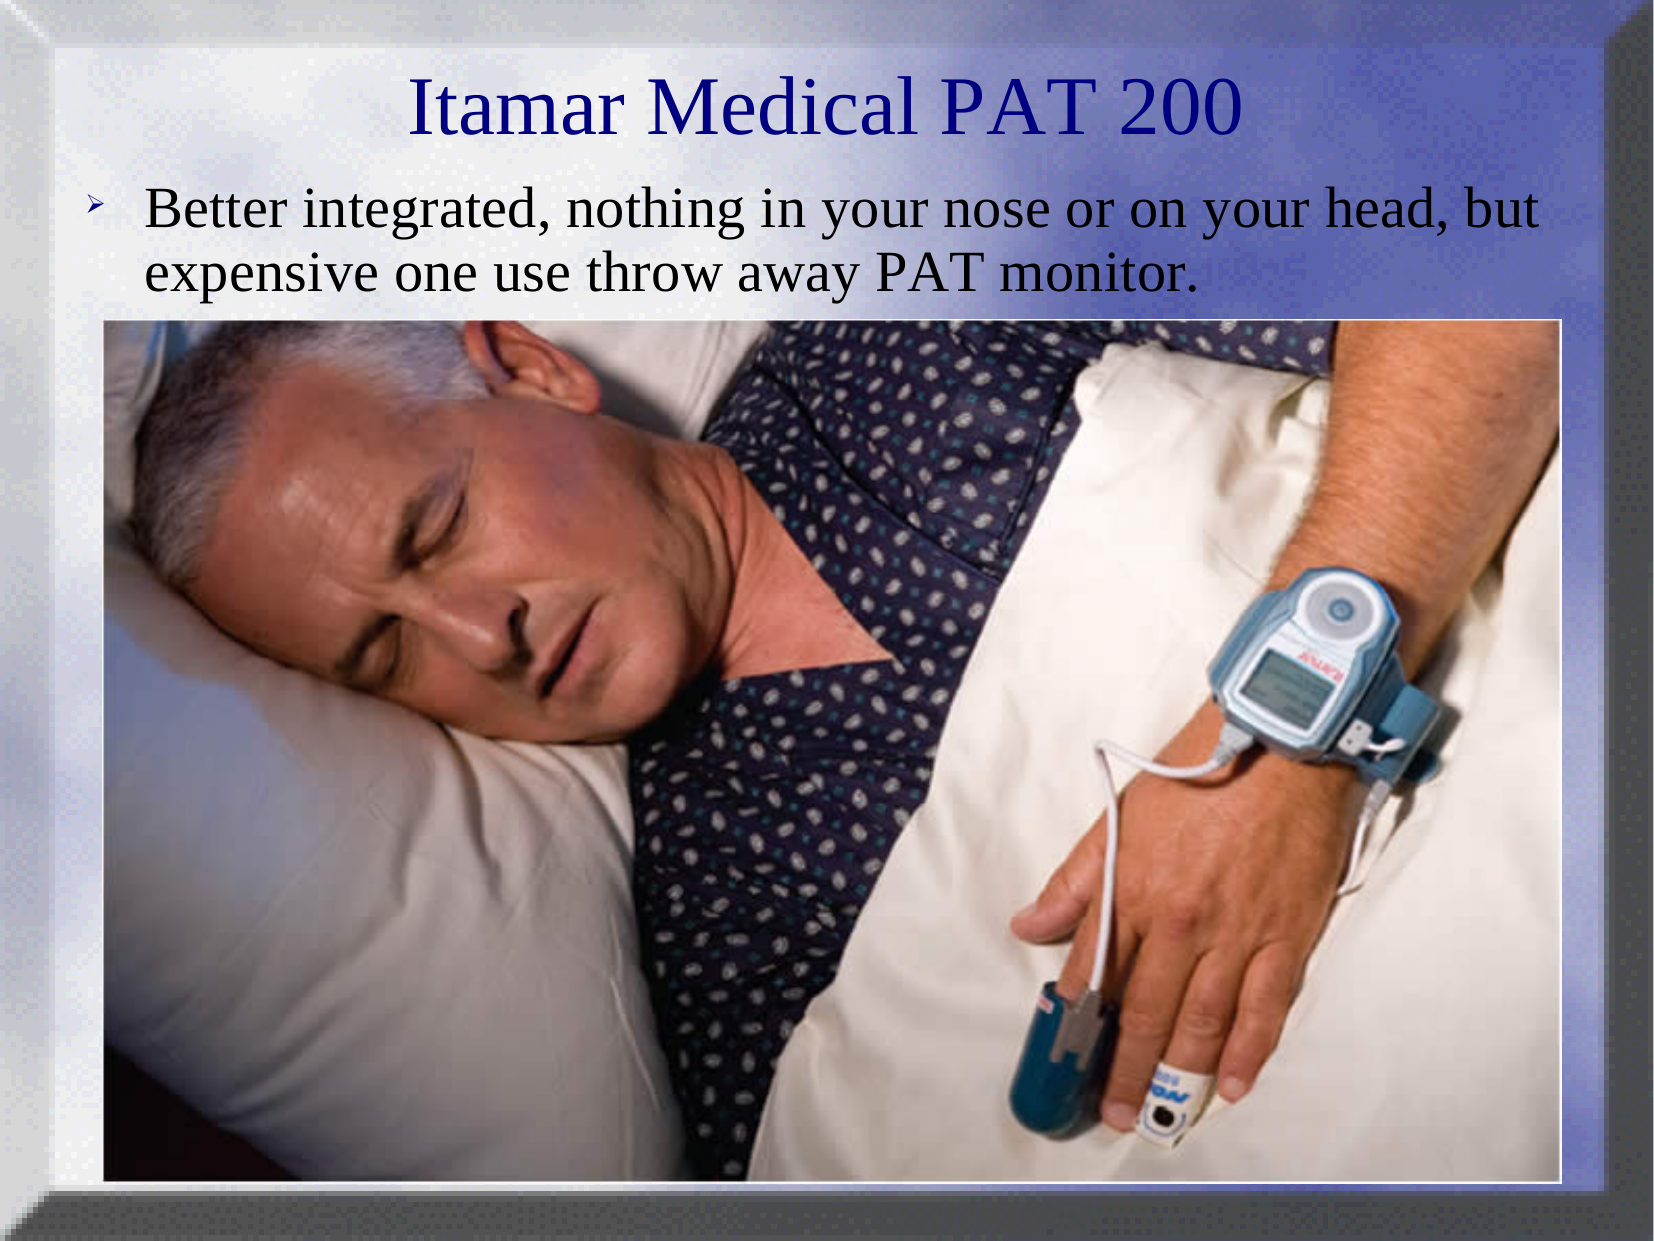

# Itamar Medical PAT 200
Better integrated, nothing in your nose or on your head, but expensive one use throw away PAT monitor.